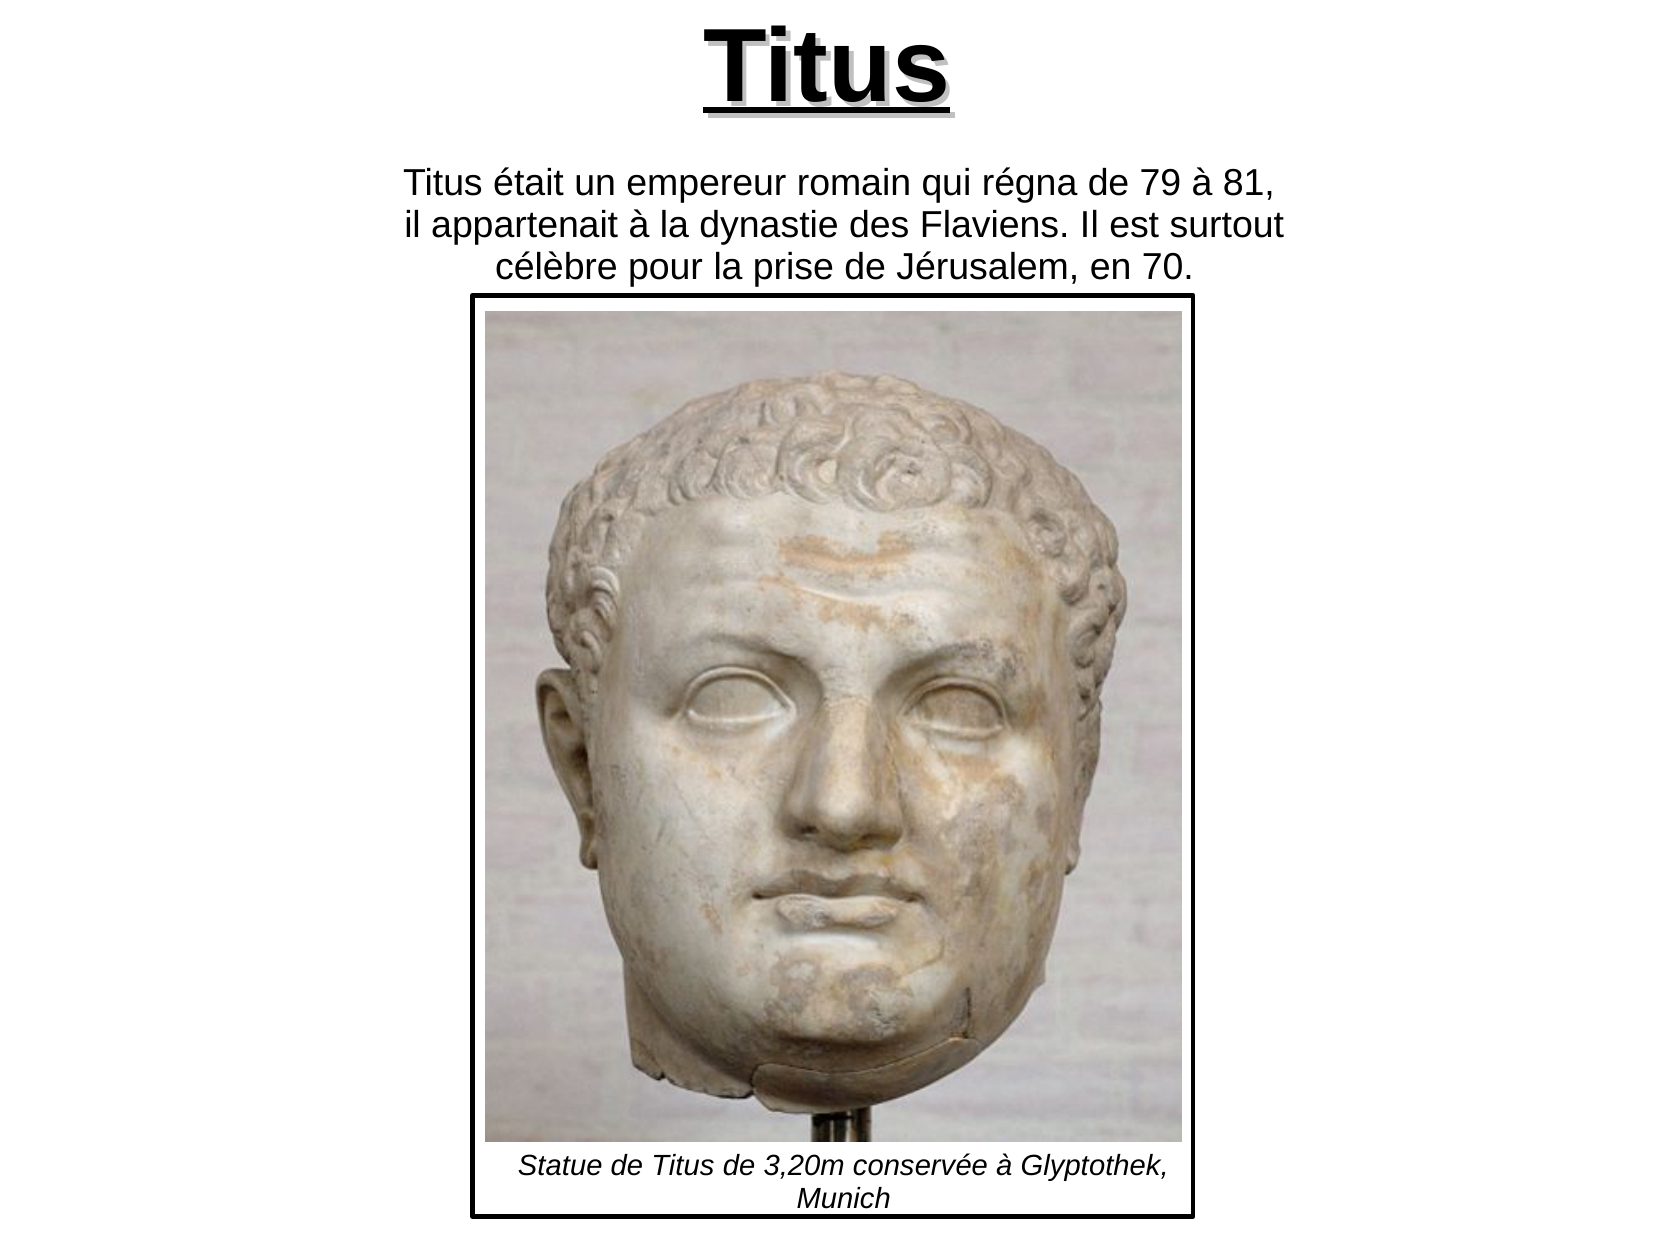

Titus
Titus était un empereur romain qui régna de 79 à 81,
il appartenait à la dynastie des Flaviens. Il est surtout
célèbre pour la prise de Jérusalem, en 70.
Statue de Titus de 3,20m conservée à Glyptothek, Munich